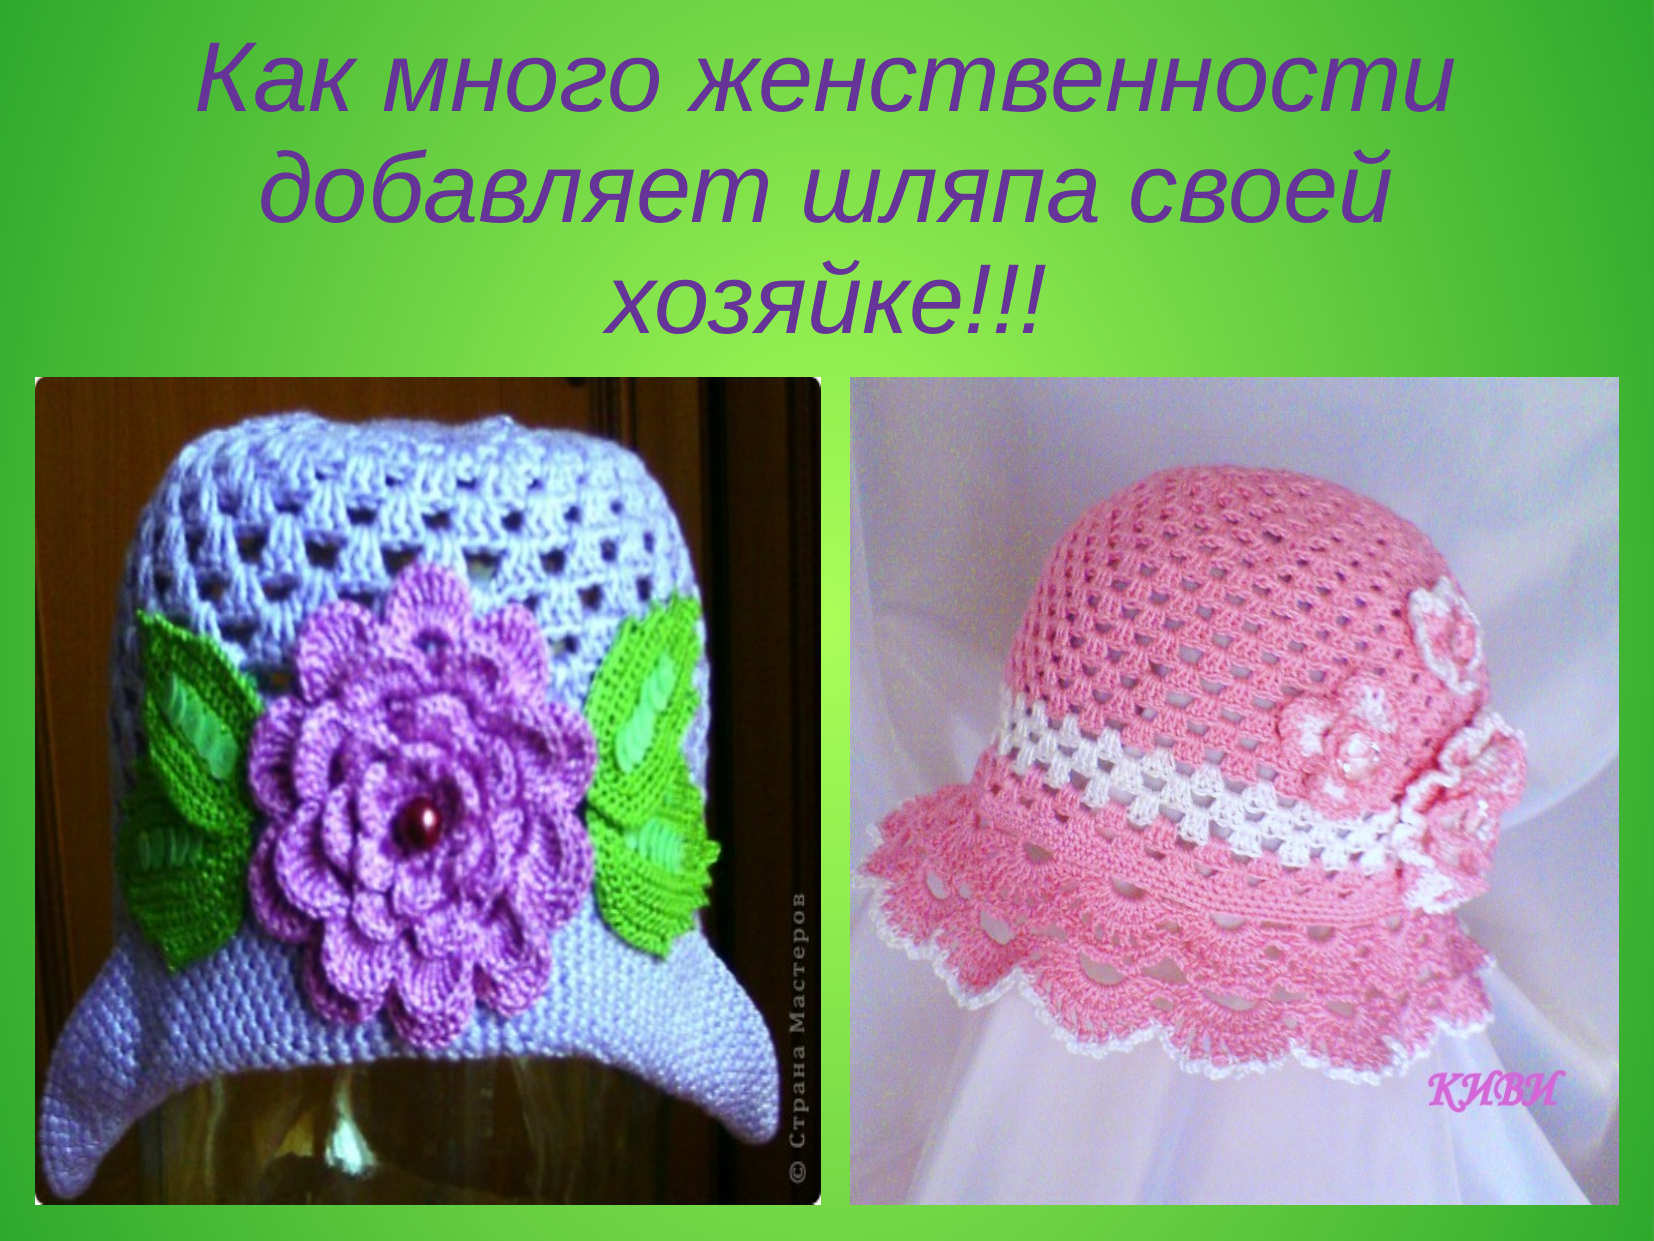

# Как много женственности добавляет шляпа своей хозяйке!!!